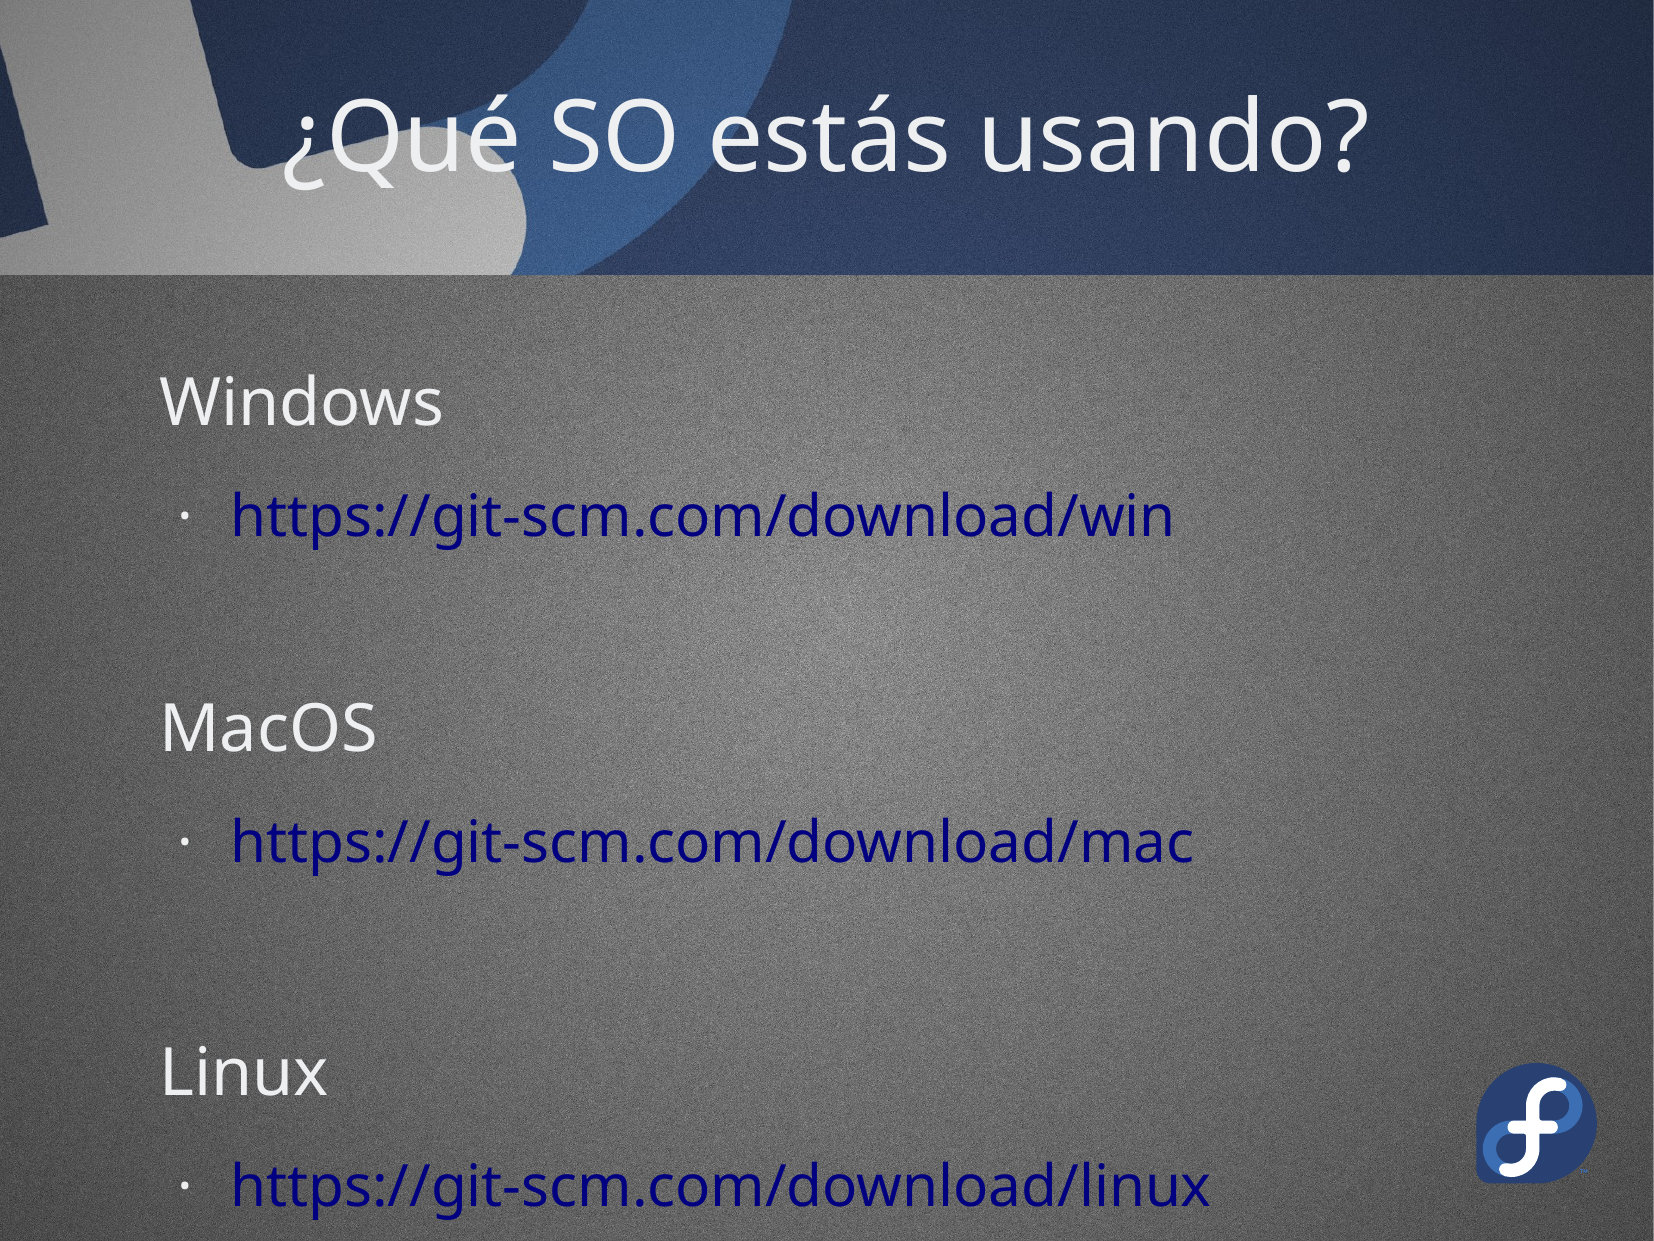

# ¿Qué SO estás usando?
Windows
https://git-scm.com/download/win
MacOS
https://git-scm.com/download/mac
Linux
https://git-scm.com/download/linux